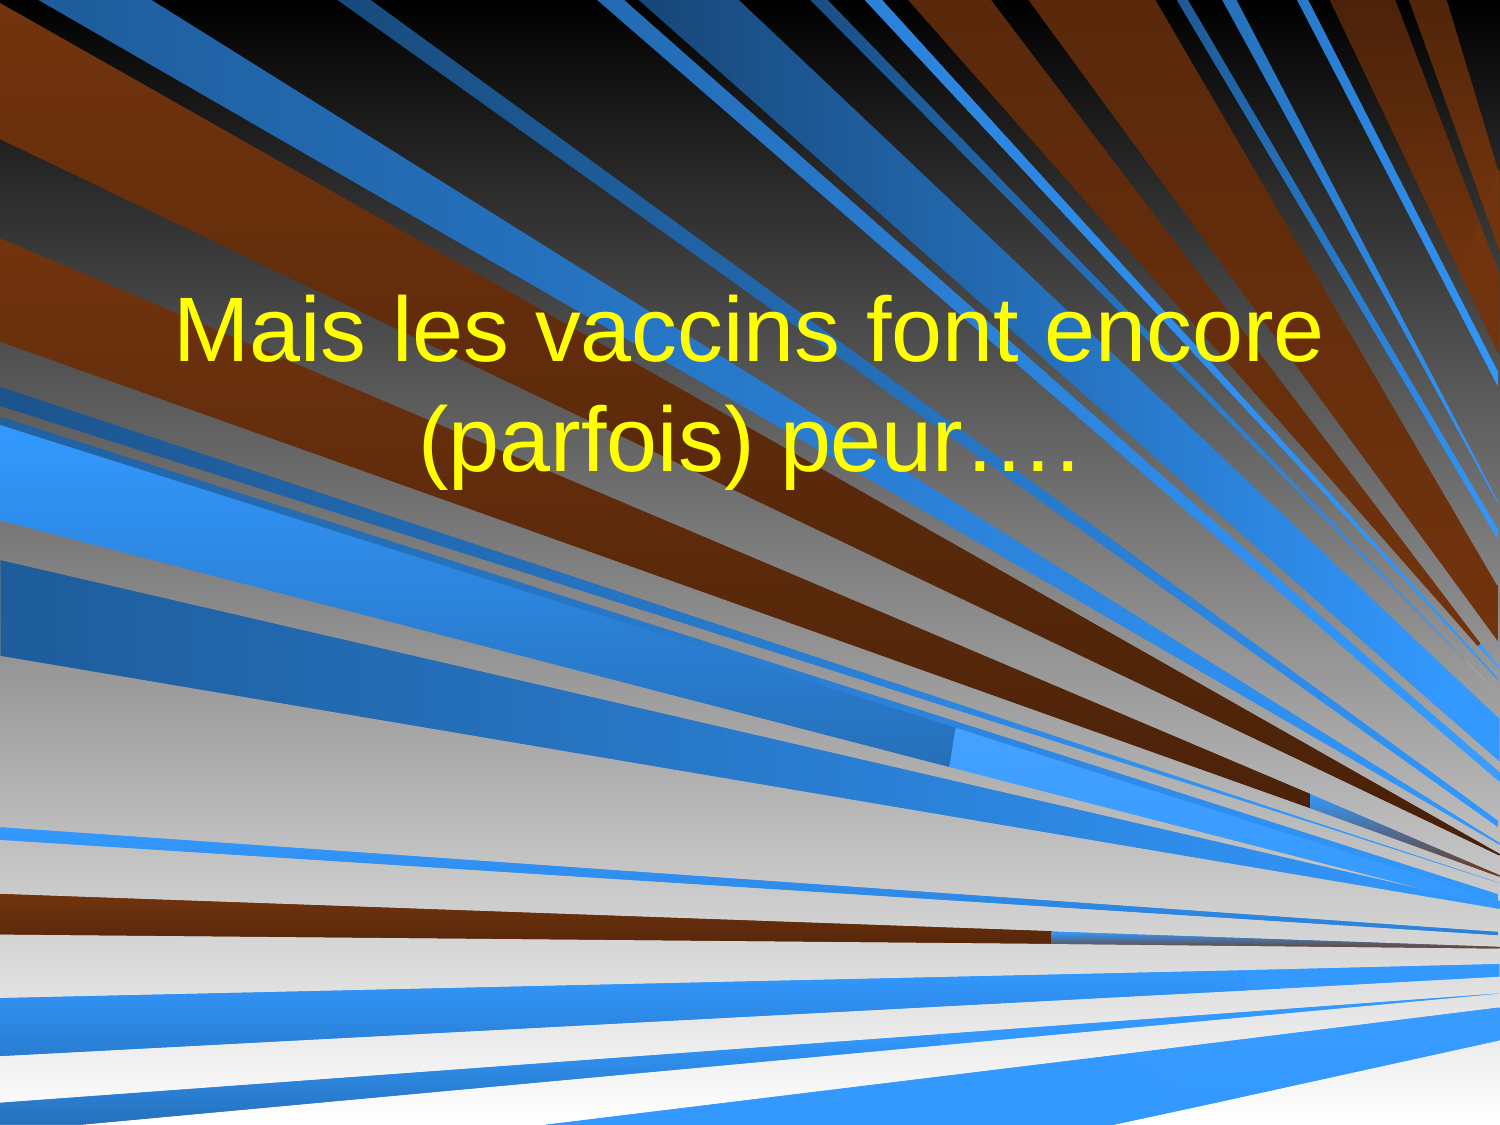

# Mais les vaccins font encore (parfois) peur….